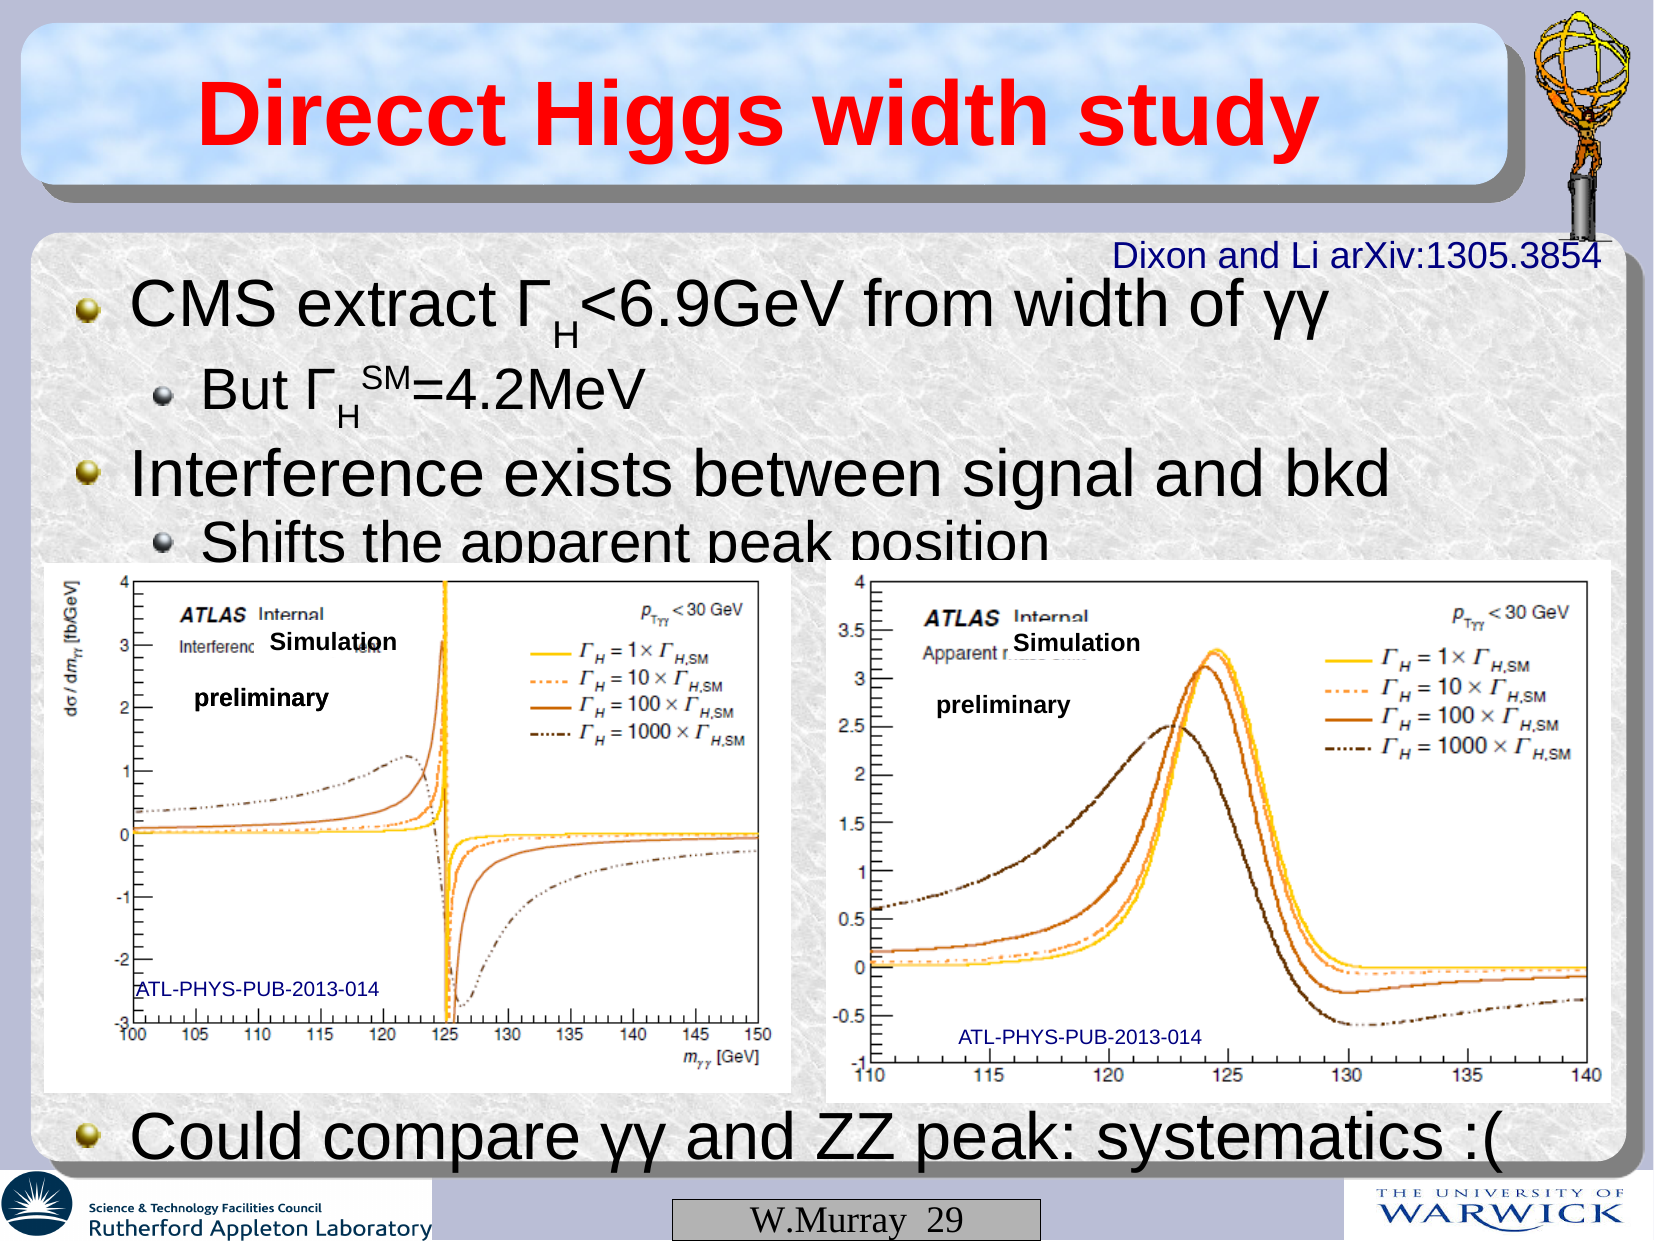

# Direcct Higgs width study
Dixon and Li arXiv:1305.3854
CMS extract ΓH<6.9GeV from width of γγ
But ΓHSM=4.2MeV
Interference exists between signal and bkd
Shifts the apparent peak position
Could compare γγ and ZZ peak: systematics :(
Simulation
Simulation
preliminary
preliminary
preliminary
ATL-PHYS-PUB-2013-014
ATL-PHYS-PUB-2013-014